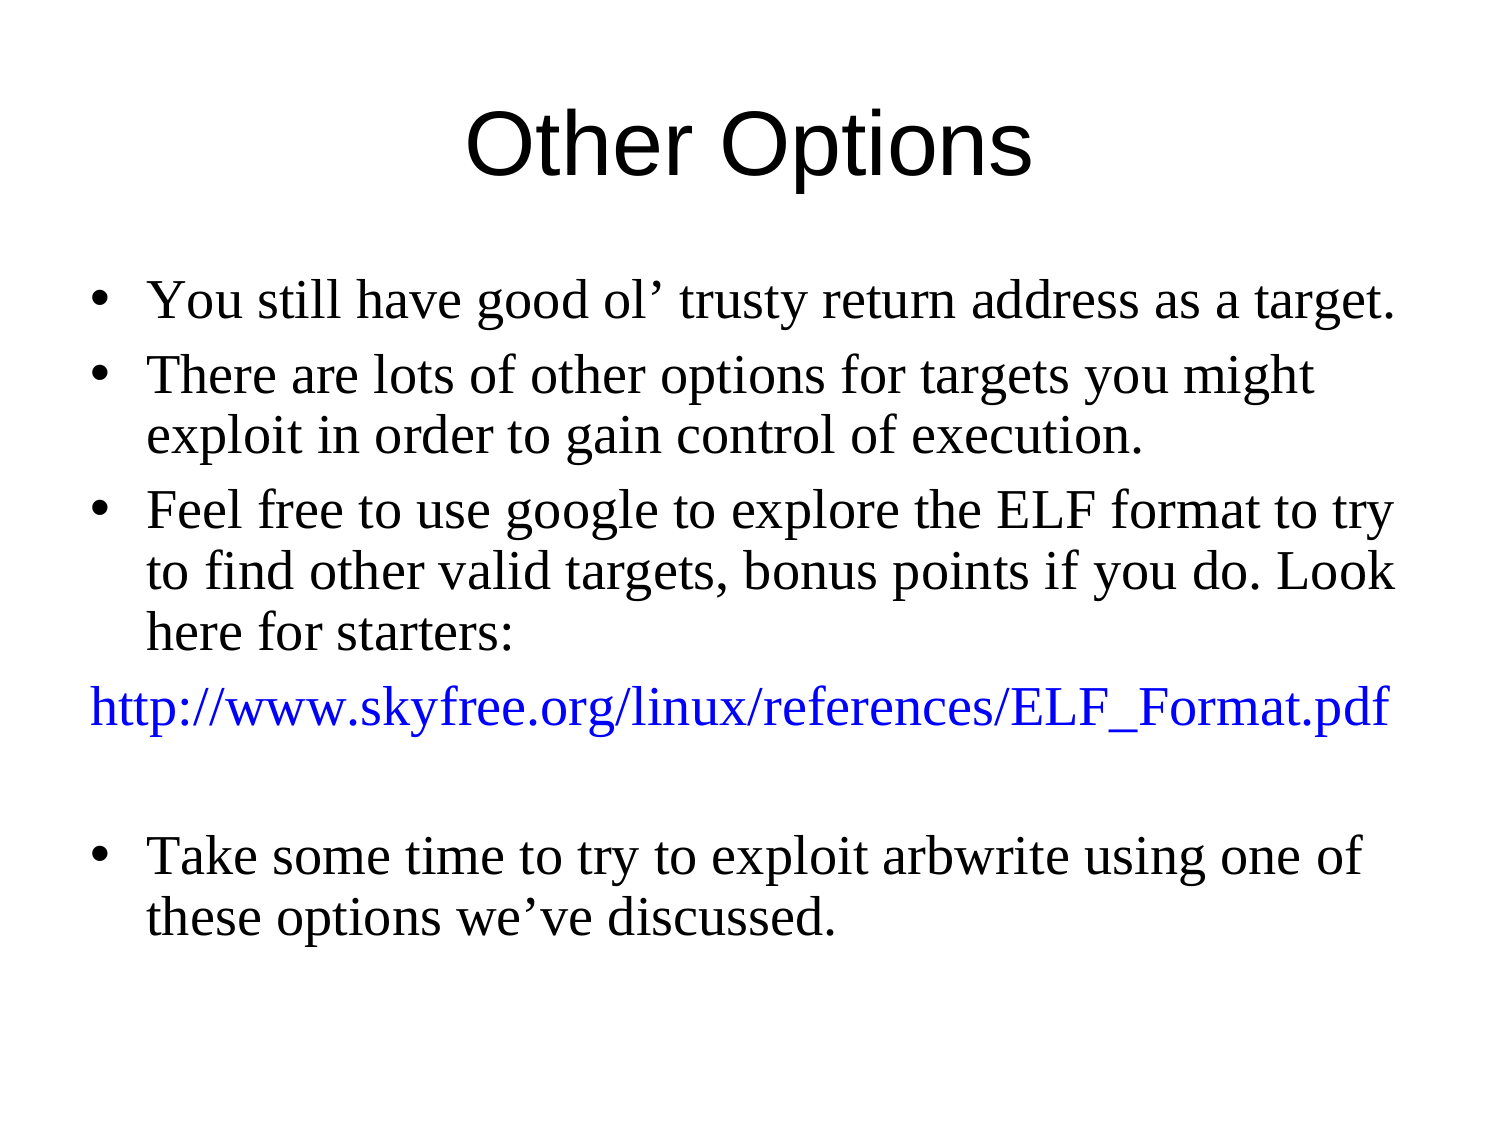

# Other Options
You still have good ol’ trusty return address as a target.
There are lots of other options for targets you might exploit in order to gain control of execution.
Feel free to use google to explore the ELF format to try to find other valid targets, bonus points if you do. Look here for starters:
http://www.skyfree.org/linux/references/ELF_Format.pdf
Take some time to try to exploit arbwrite using one of these options we’ve discussed.